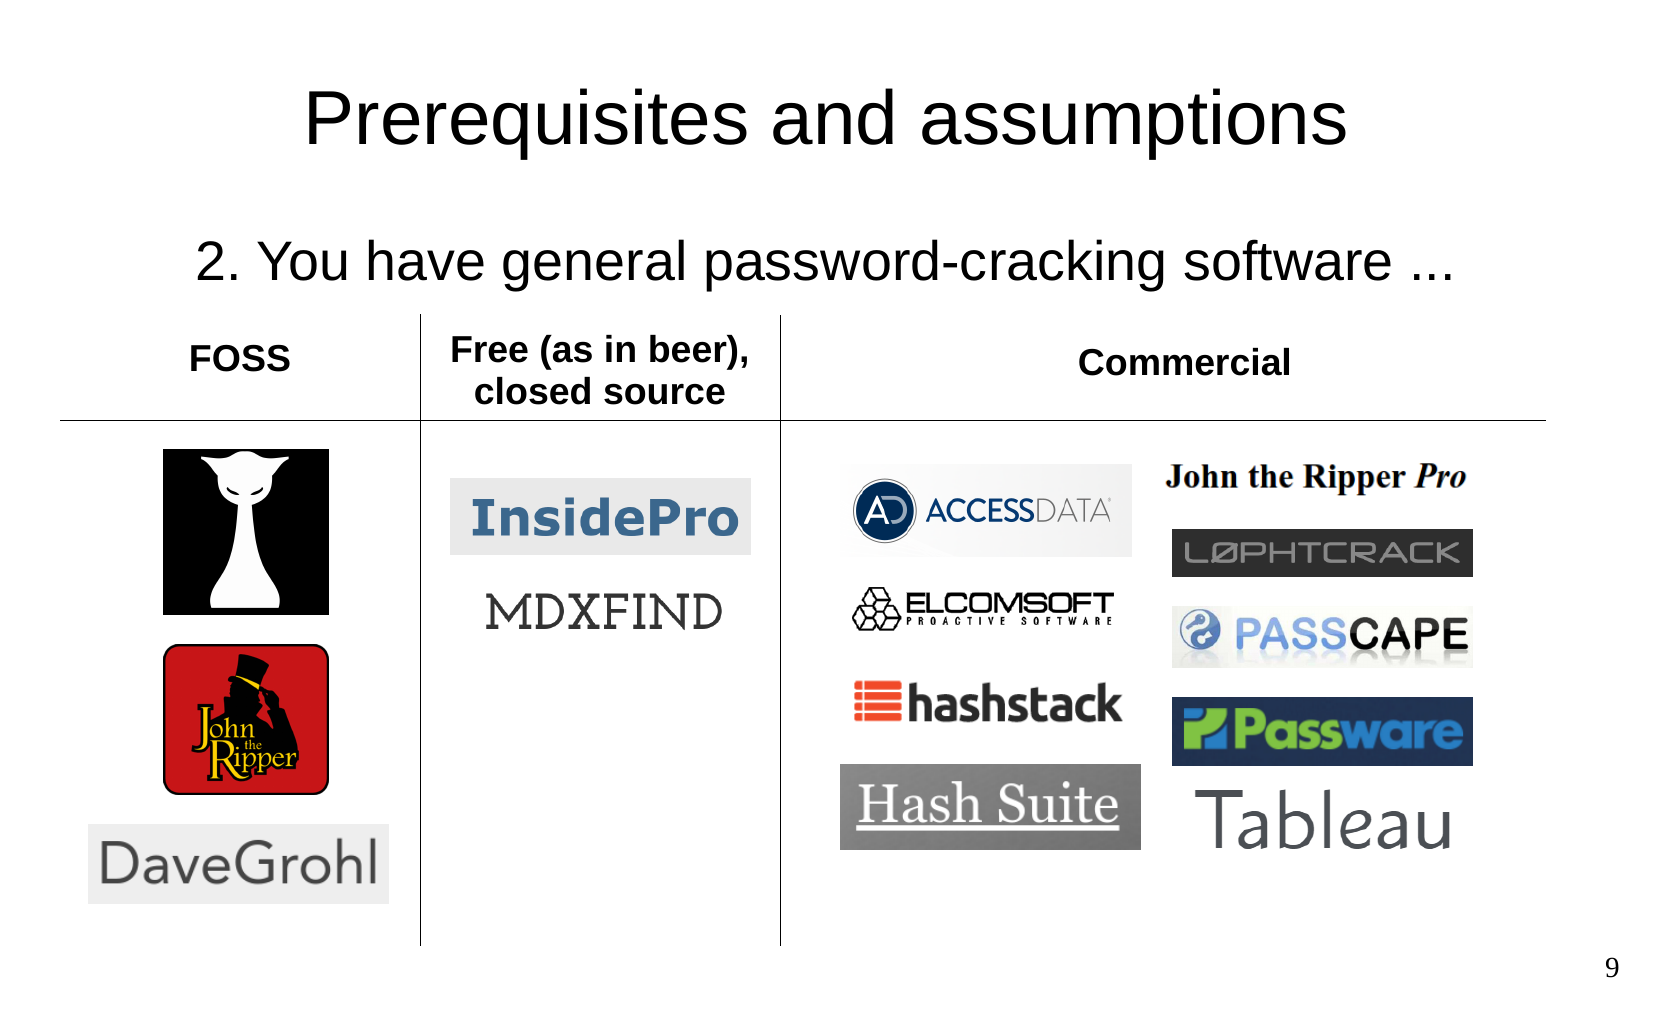

# Prerequisites and assumptions
2. You have general password-cracking software ...
Free (as in beer), closed source
FOSS
Commercial